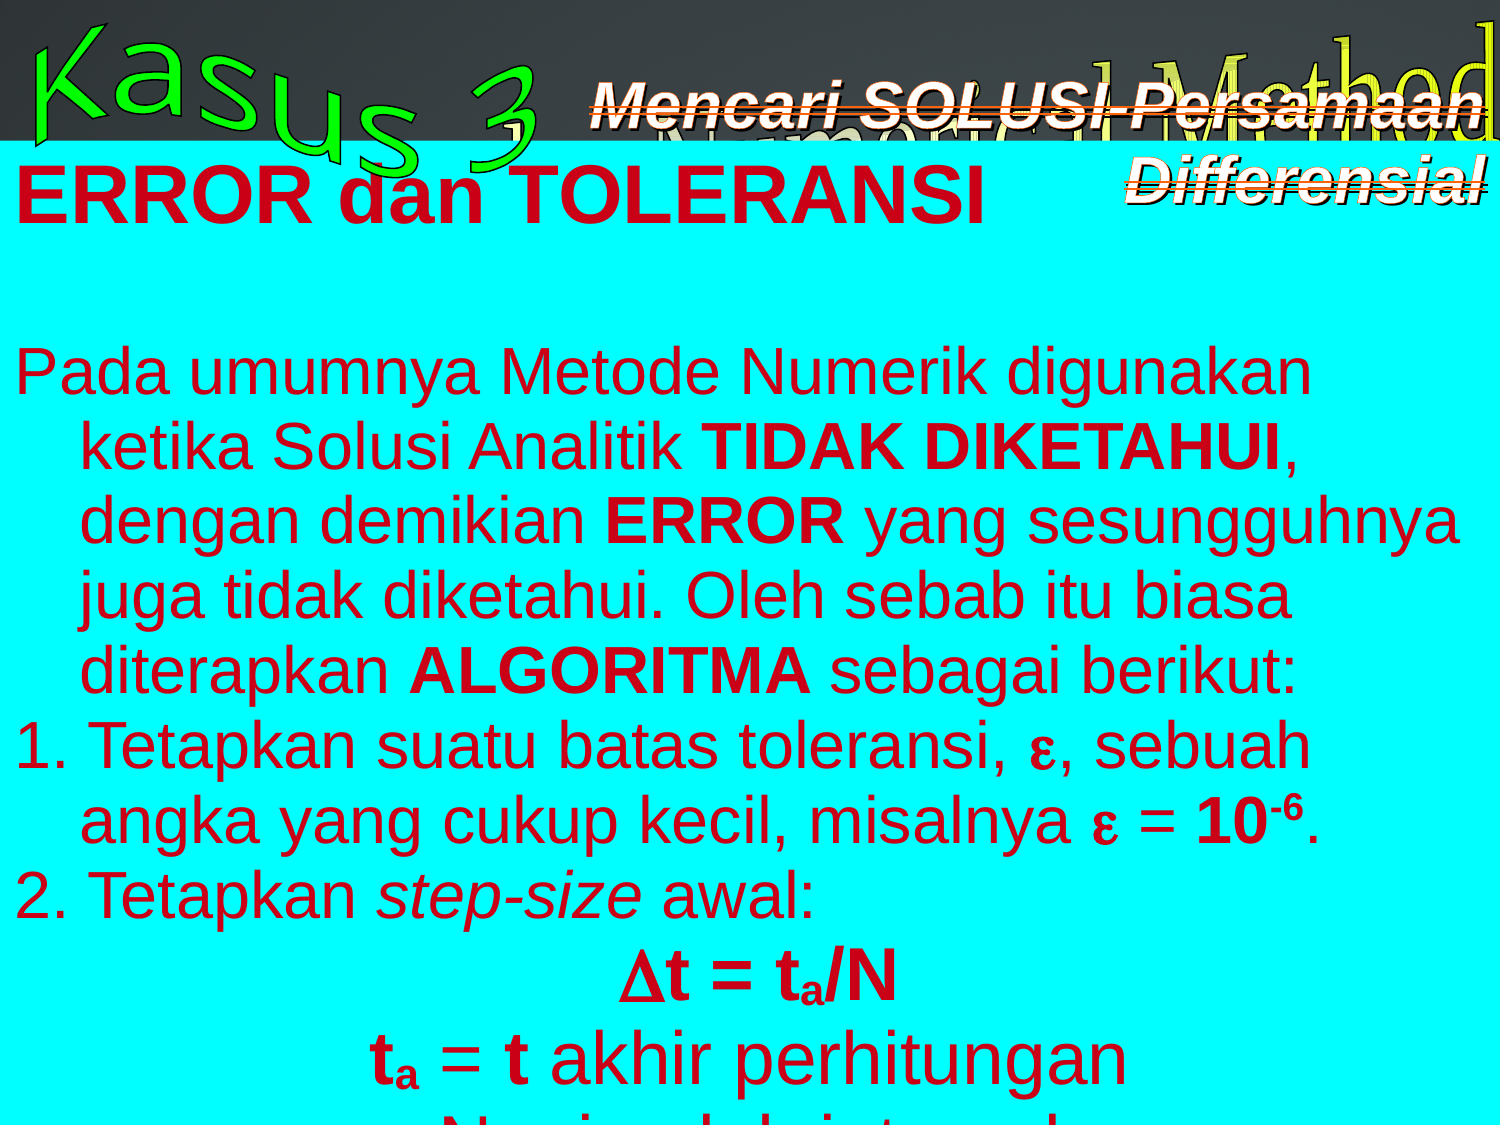

Second Order Numerical Method
Kasus 3
Mencari SOLUSI-Persamaan Differensial
ERROR dan TOLERANSI
Pada umumnya Metode Numerik digunakan ketika Solusi Analitik TIDAK DIKETAHUI, dengan demikian ERROR yang sesungguhnya juga tidak diketahui. Oleh sebab itu biasa diterapkan ALGORITMA sebagai berikut:
1. Tetapkan suatu batas toleransi, e, sebuah angka yang cukup kecil, misalnya e = 10-6.
2. Tetapkan step-size awal:
 Dt = ta/N
ta = t akhir perhitungan
N = jumlah interval